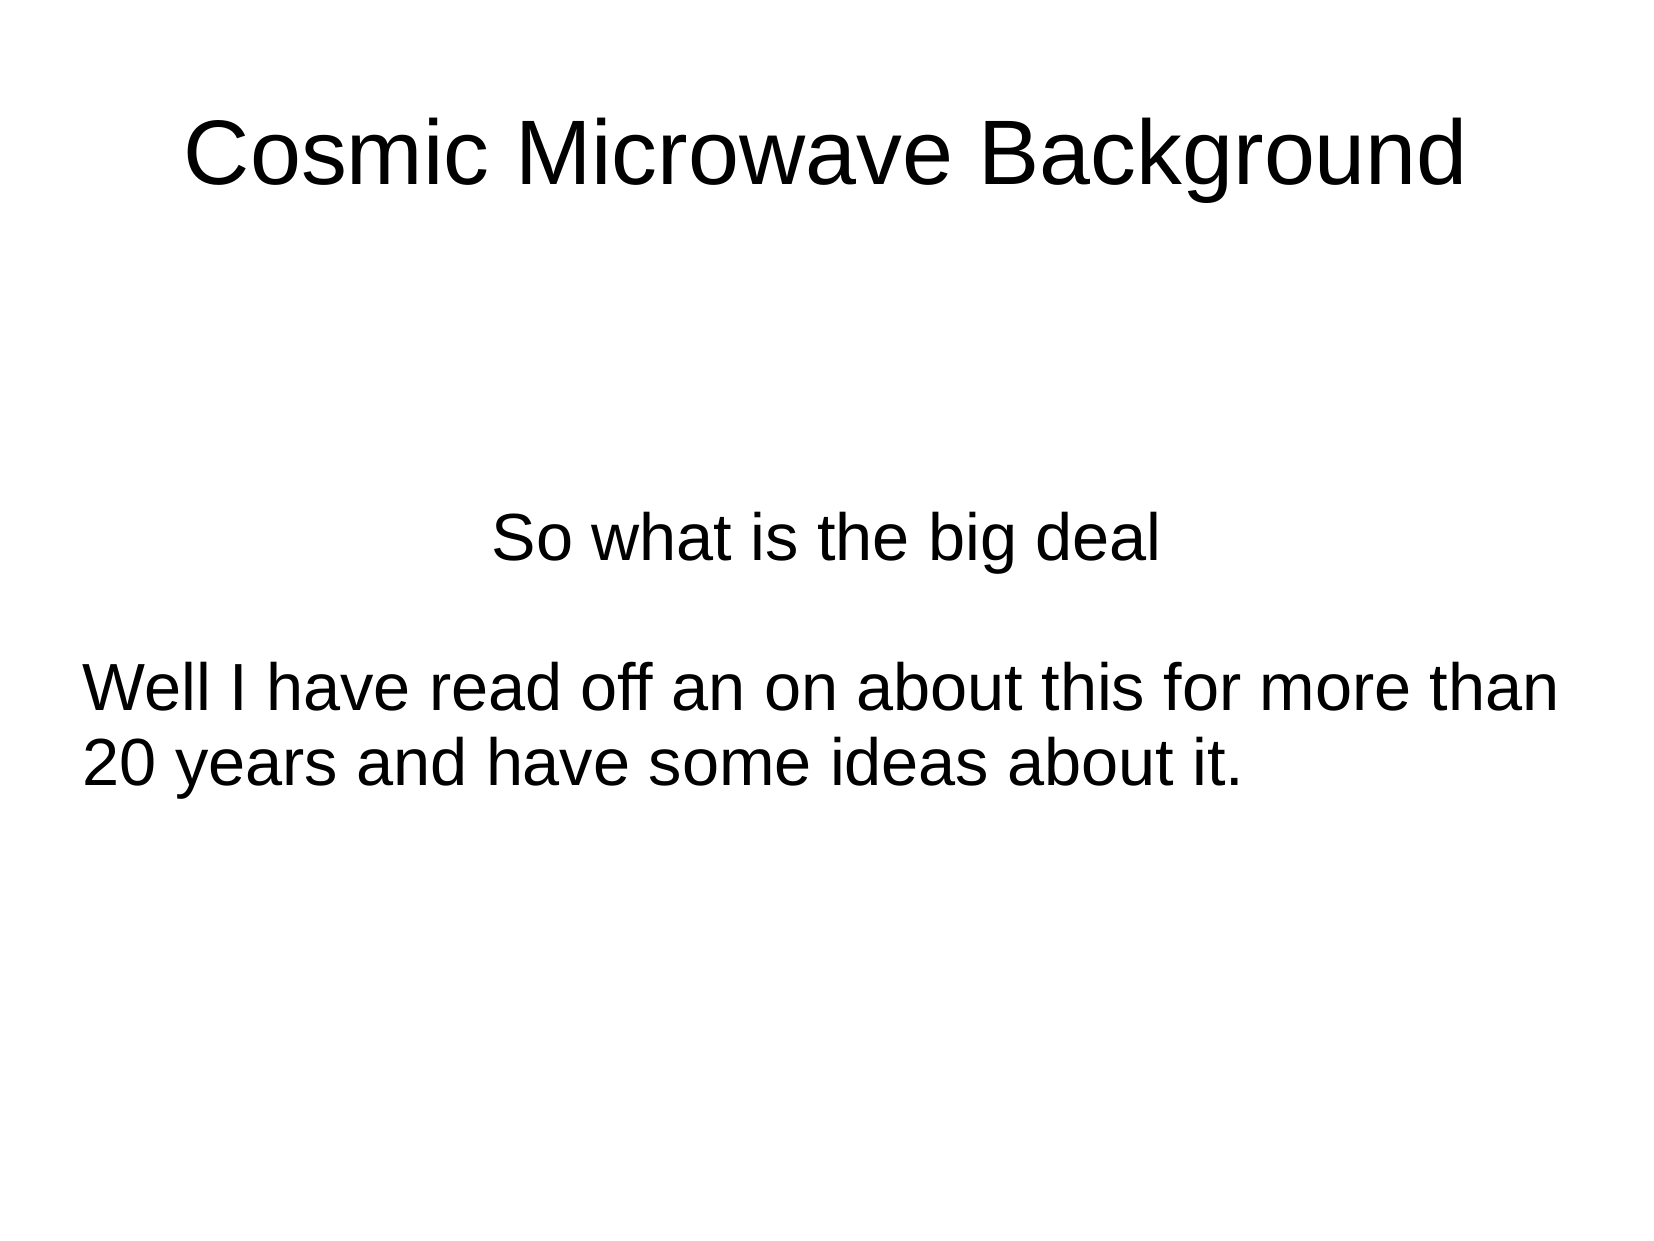

# Cosmic Microwave Background
So what is the big deal
Well I have read off an on about this for more than 20 years and have some ideas about it.